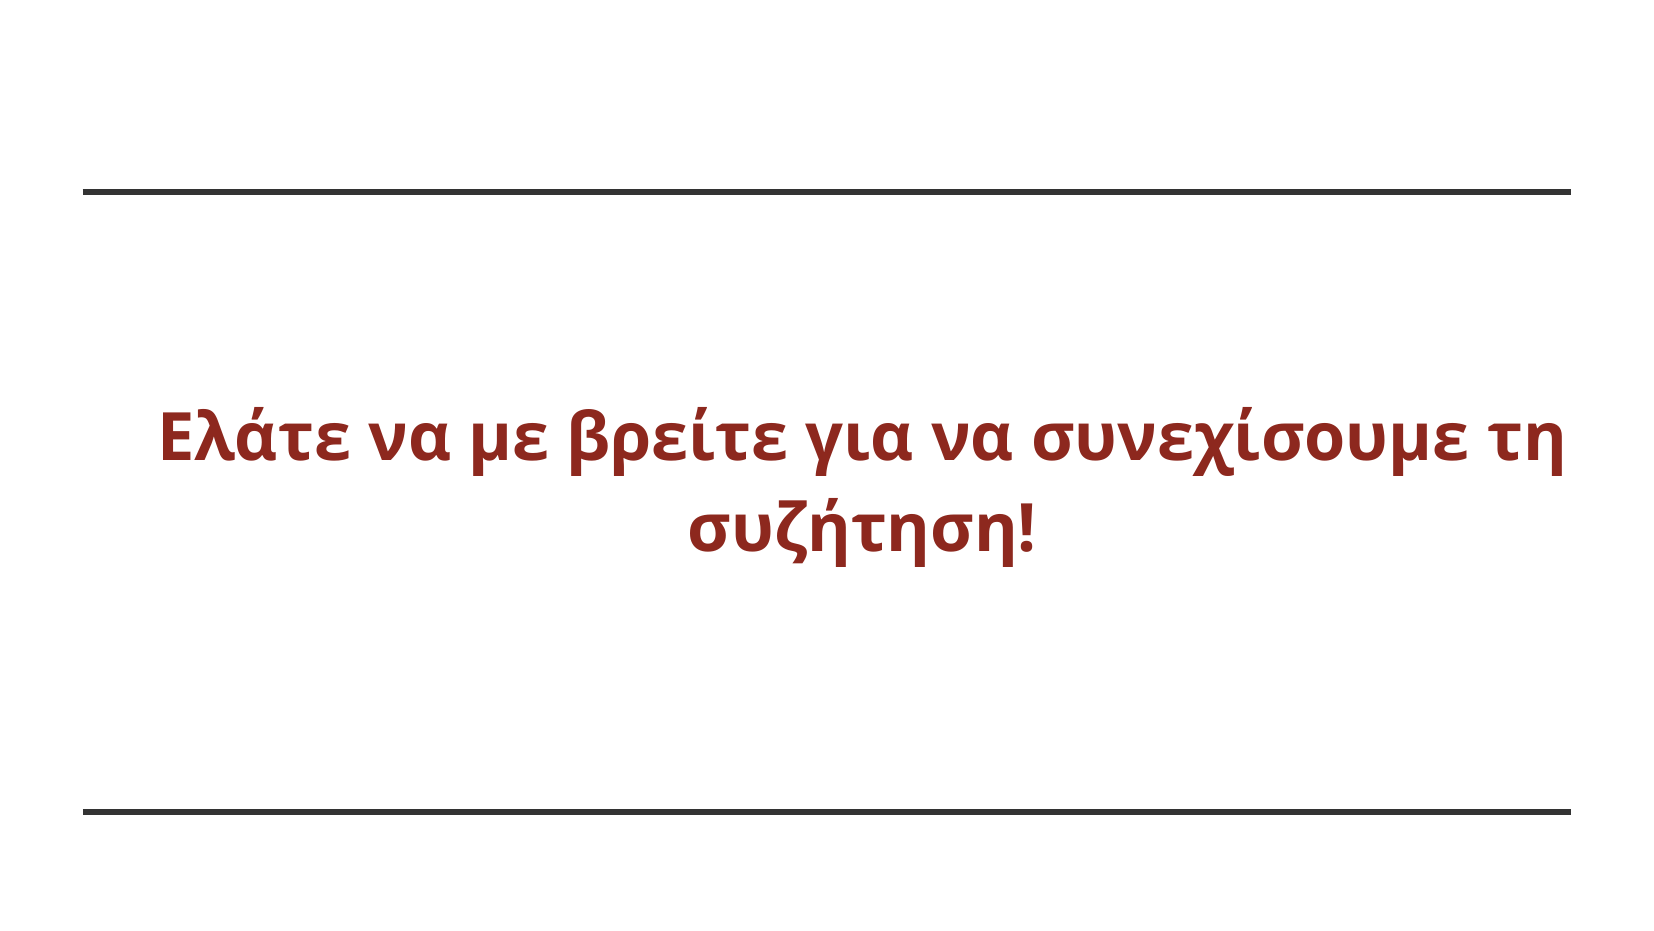

# Ελάτε να με βρείτε για να συνεχίσουμε τη συζήτηση!